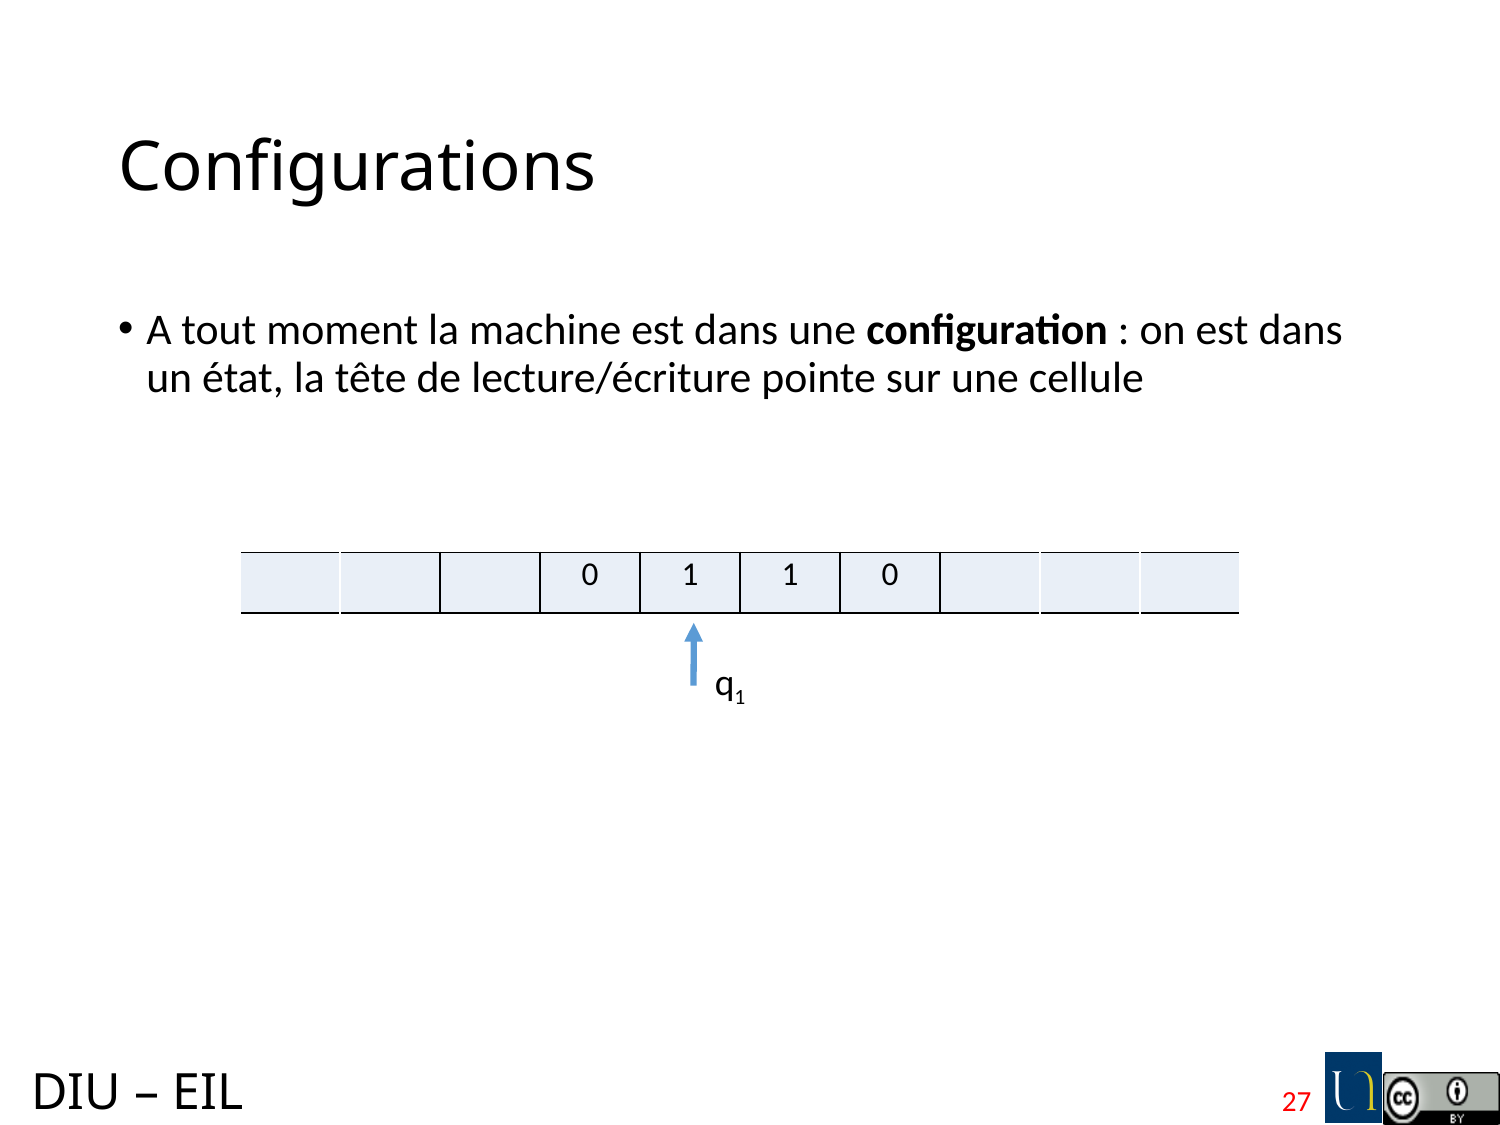

# Configurations
A tout moment la machine est dans une configuration : on est dans un état, la tête de lecture/écriture pointe sur une cellule
| | | | 0 | 1 | 1 | 0 | | | |
| --- | --- | --- | --- | --- | --- | --- | --- | --- | --- |
q1